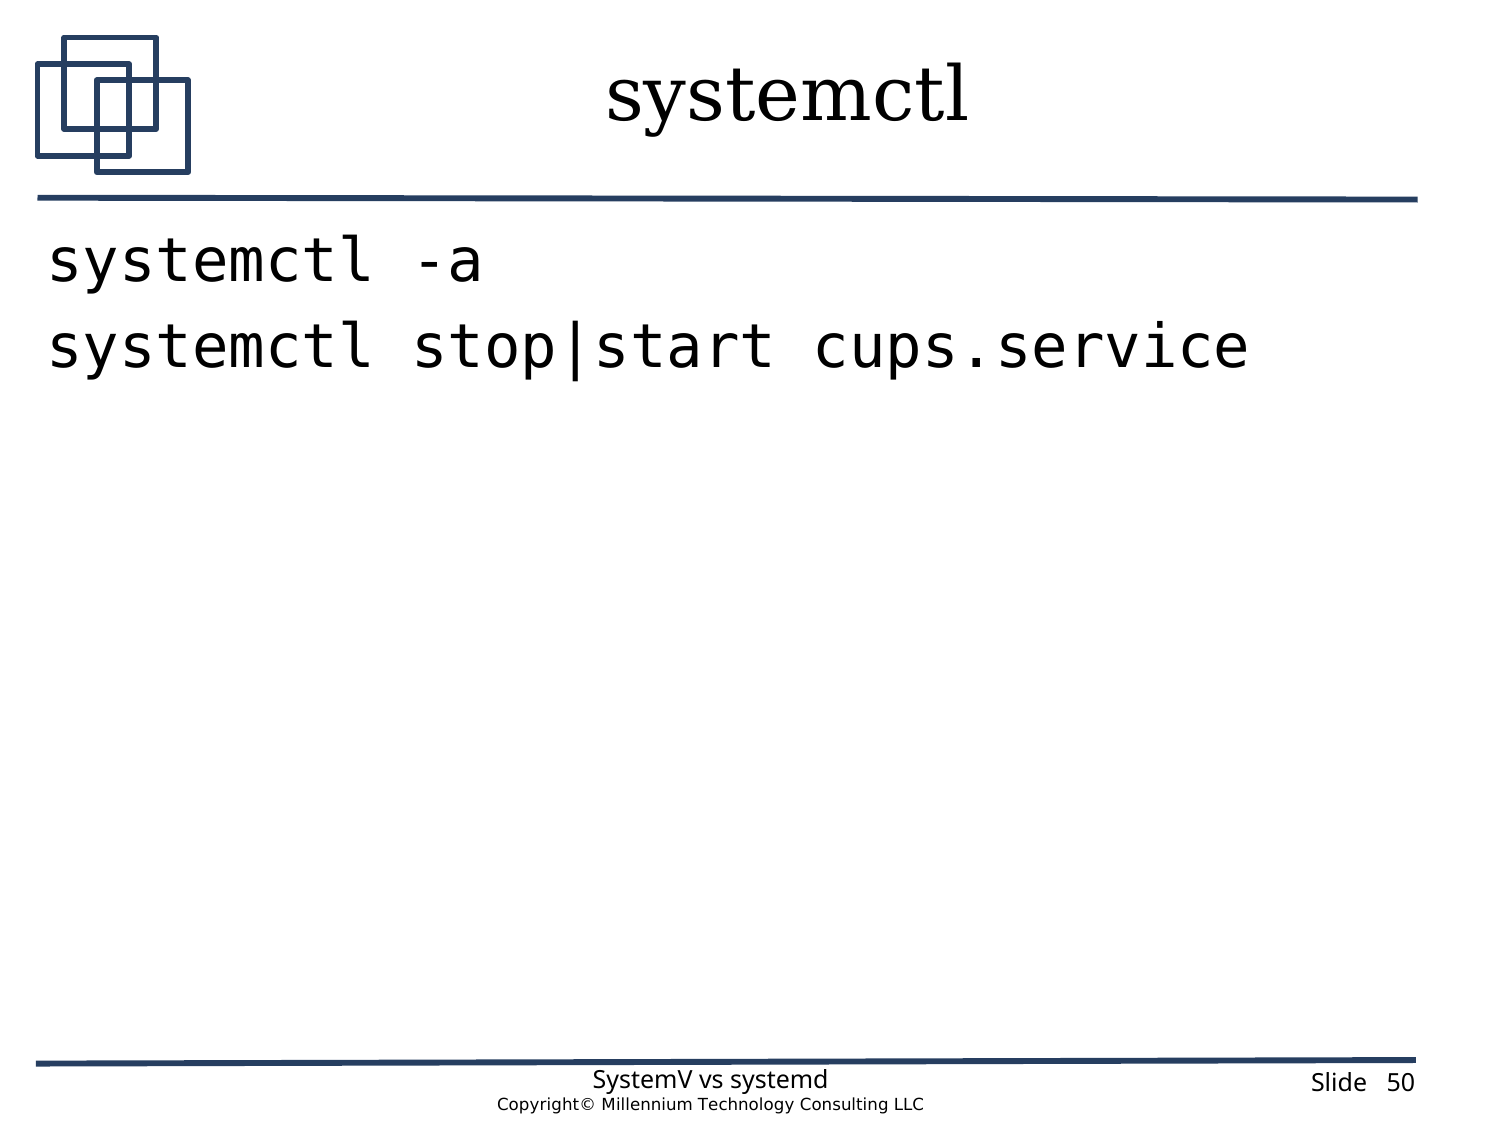

# systemctl
systemctl -a
systemctl stop|start cups.service